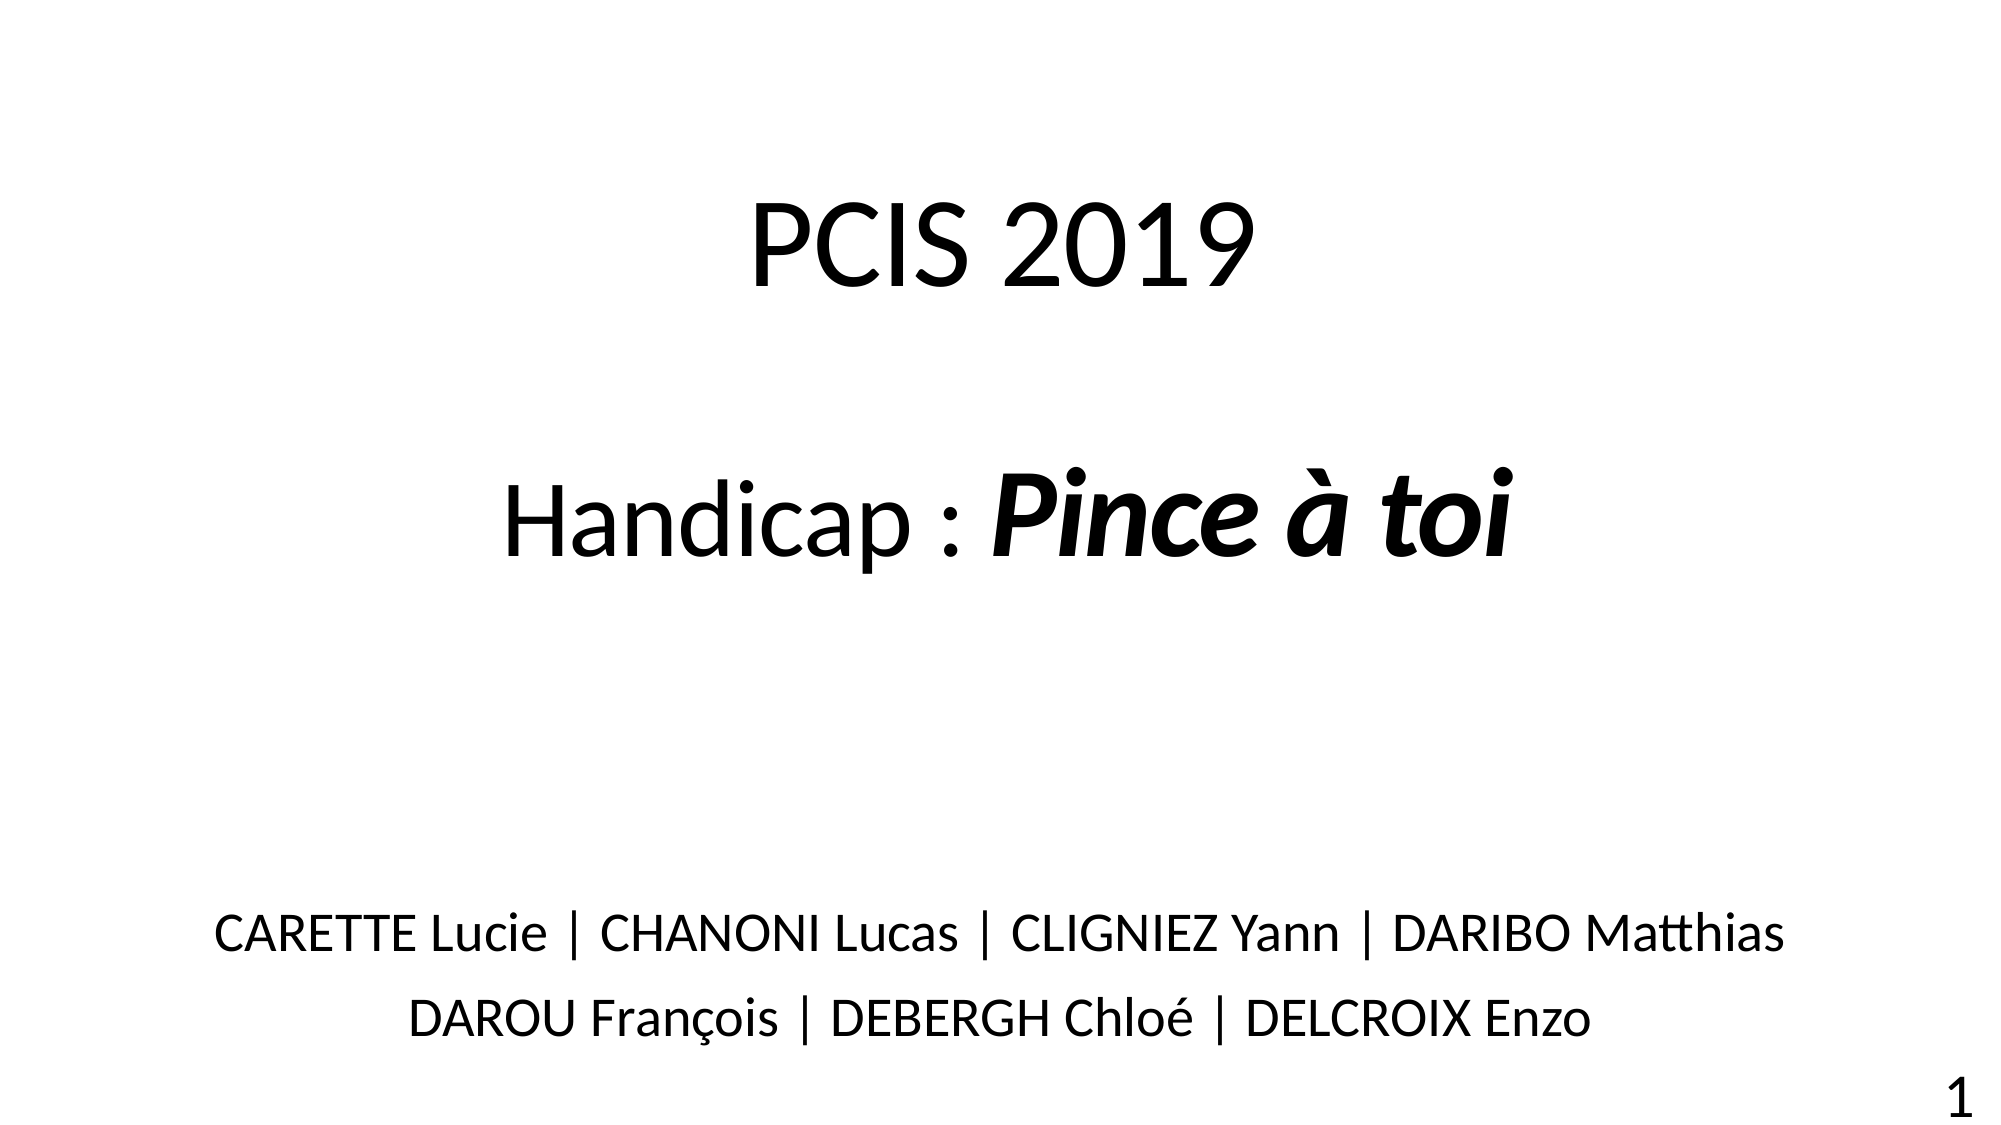

PCIS 2019
Handicap : Pince à toi
CARETTE Lucie | CHANONI Lucas | CLIGNIEZ Yann | DARIBO Matthias DAROU François | DEBERGH Chloé | DELCROIX Enzo
1